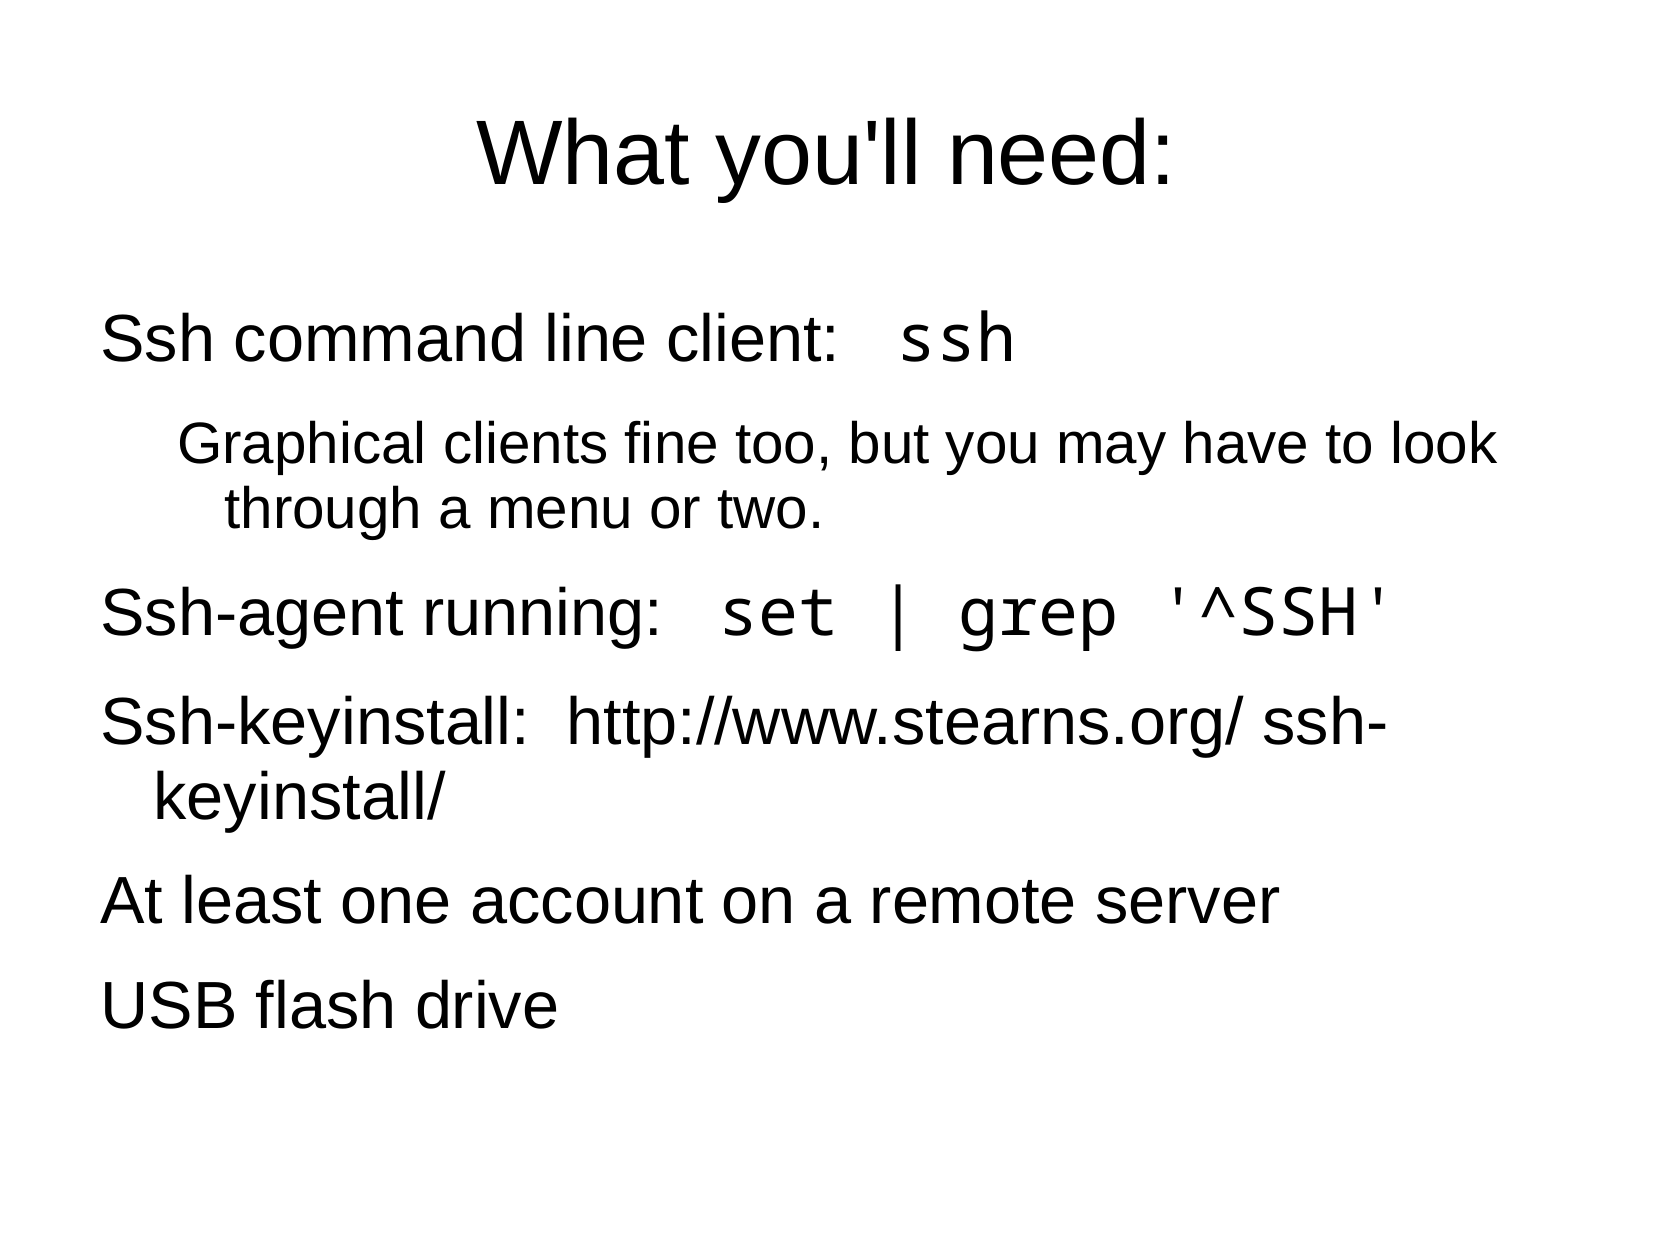

# What you'll need:
Ssh command line client: ssh
Graphical clients fine too, but you may have to look through a menu or two.
Ssh-agent running: set | grep '^SSH'
Ssh-keyinstall: http://www.stearns.org/ ssh-keyinstall/
At least one account on a remote server
USB flash drive